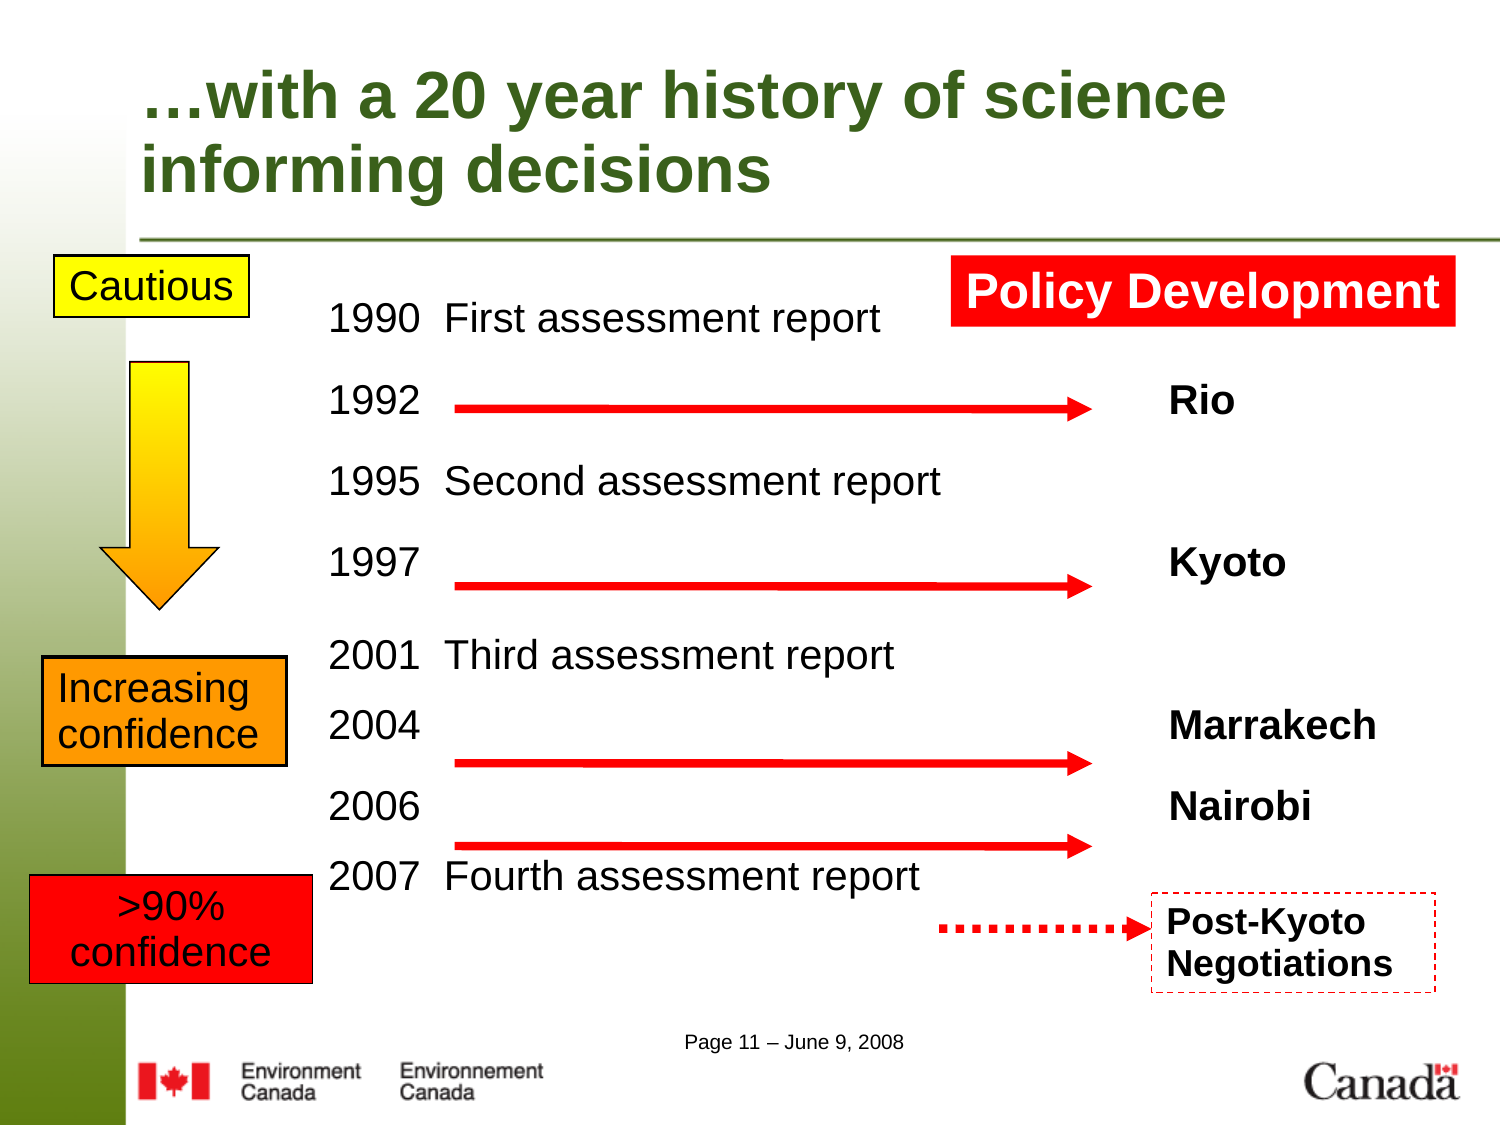

…with a 20 year history of science informing decisions
1990 First assessment report
1992 Rio
1995 Second assessment report
1997 Kyoto
2001 Third assessment report
2004 Marrakech
2006 Nairobi
2007 Fourth assessment report
Cautious
Policy Development
Increasing
confidence
>90% confidence
Post-Kyoto Negotiations